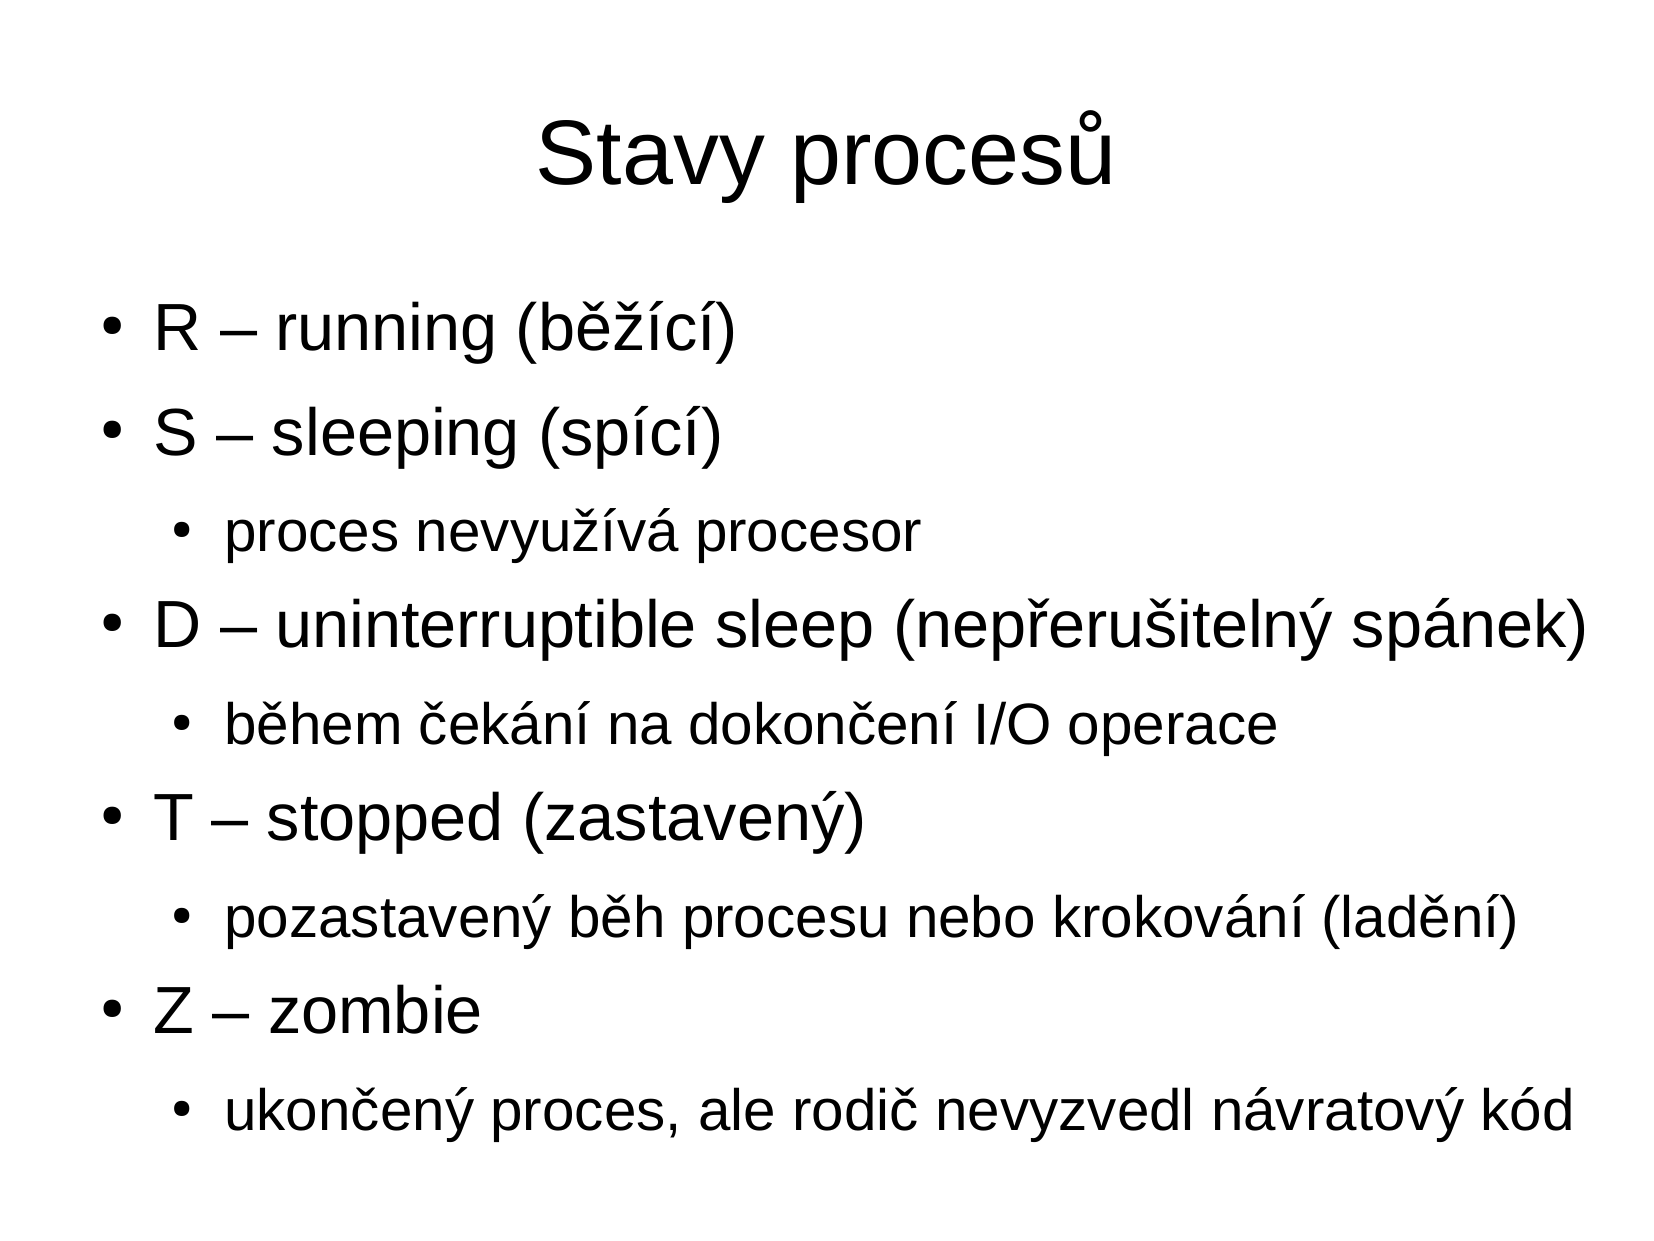

# Stavy procesů
R – running (běžící)
S – sleeping (spící)
proces nevyužívá procesor
D – uninterruptible sleep (nepřerušitelný spánek)
během čekání na dokončení I/O operace
T – stopped (zastavený)
pozastavený běh procesu nebo krokování (ladění)
Z – zombie
ukončený proces, ale rodič nevyzvedl návratový kód